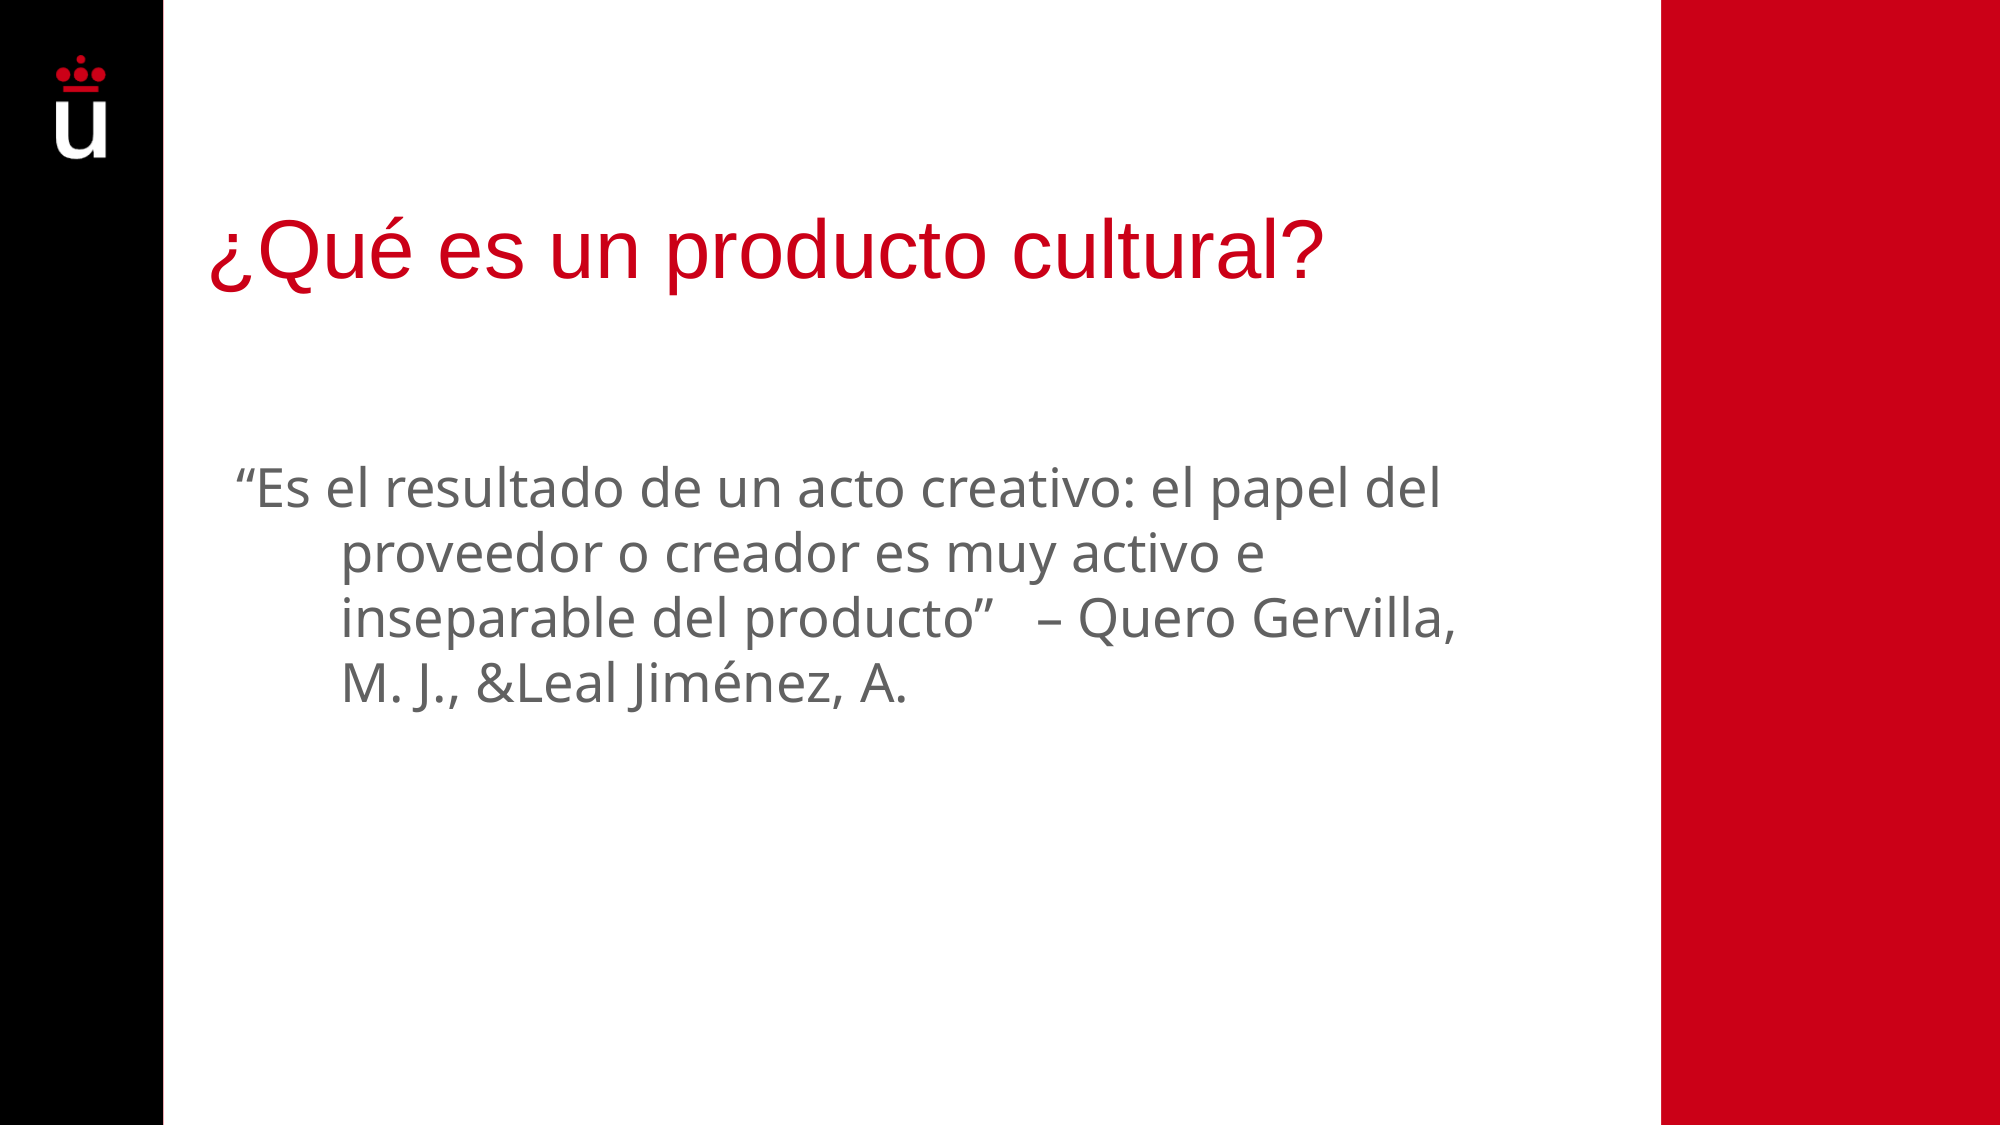

¿Qué es un producto cultural?
# “Es el resultado de un acto creativo: el papel del proveedor o creador es muy activo e inseparable del producto”    – Quero Gervilla, M. J., &Leal Jiménez, A.